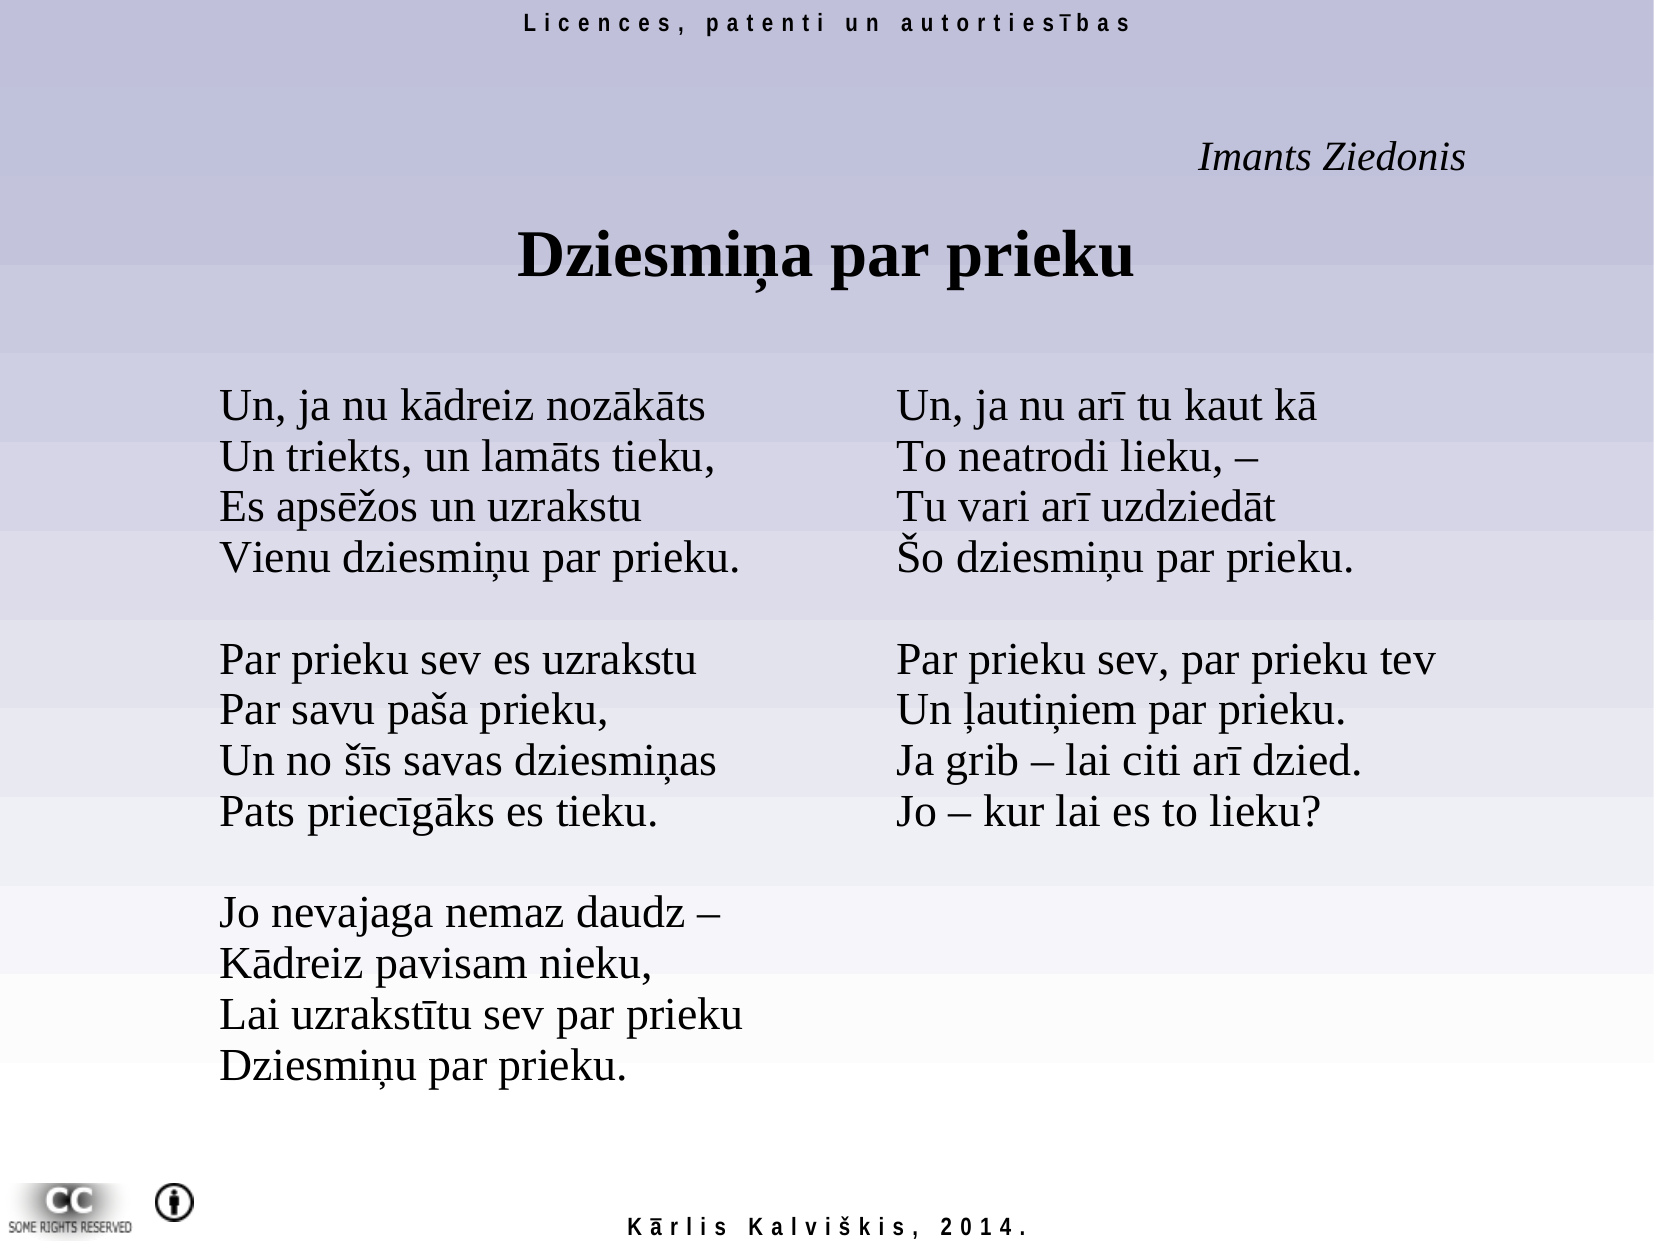

Imants Ziedonis
Dziesmiņa par prieku
Un, ja nu kādreiz nozākāts
Un triekts, un lamāts tieku,
Es apsēžos un uzrakstu
Vienu dziesmiņu par prieku.
Par prieku sev es uzrakstu
Par savu paša prieku,
Un no šīs savas dziesmiņas
Pats priecīgāks es tieku.
Jo nevajaga nemaz daudz –
Kādreiz pavisam nieku,
Lai uzrakstītu sev par prieku
Dziesmiņu par prieku.
Un, ja nu arī tu kaut kā
To neatrodi lieku, –
Tu vari arī uzdziedāt
Šo dziesmiņu par prieku.
Par prieku sev, par prieku tev
Un ļautiņiem par prieku.
Ja grib – lai citi arī dzied.
Jo – kur lai es to lieku?